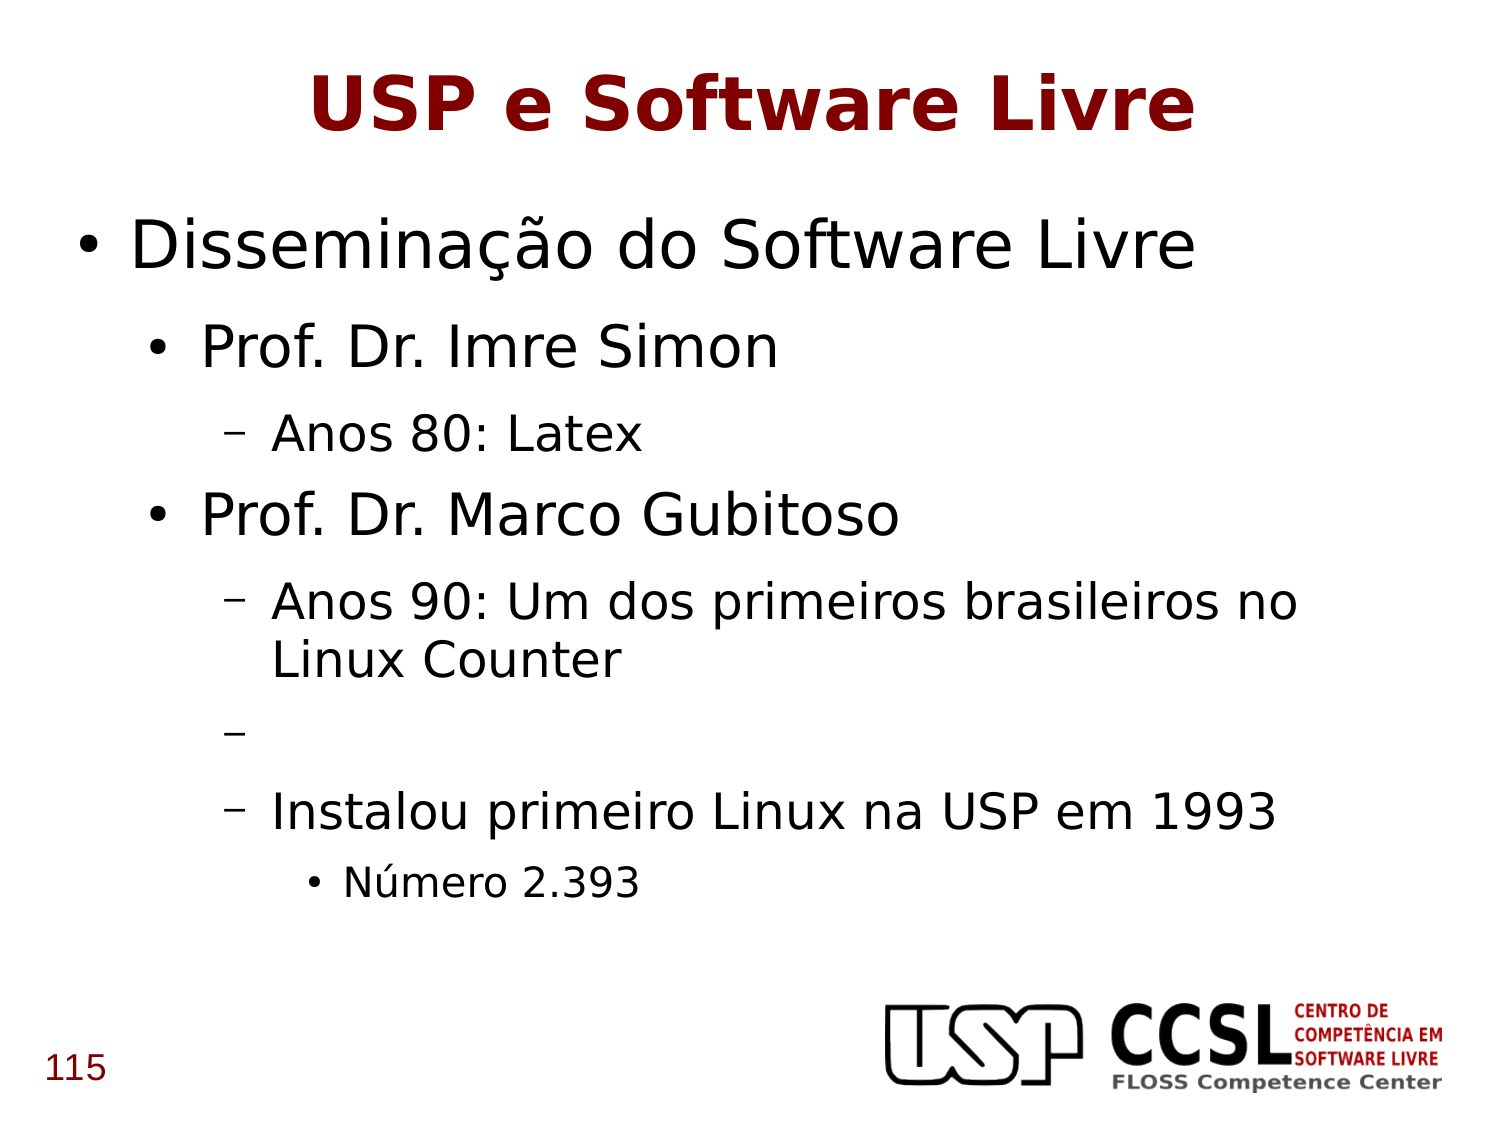

# USP e Software Livre
Disseminação do Software Livre
Prof. Dr. Imre Simon
Anos 80: Latex
Prof. Dr. Marco Gubitoso
Anos 90: Um dos primeiros brasileiros no Linux Counter
Instalou primeiro Linux na USP em 1993
Número 2.393